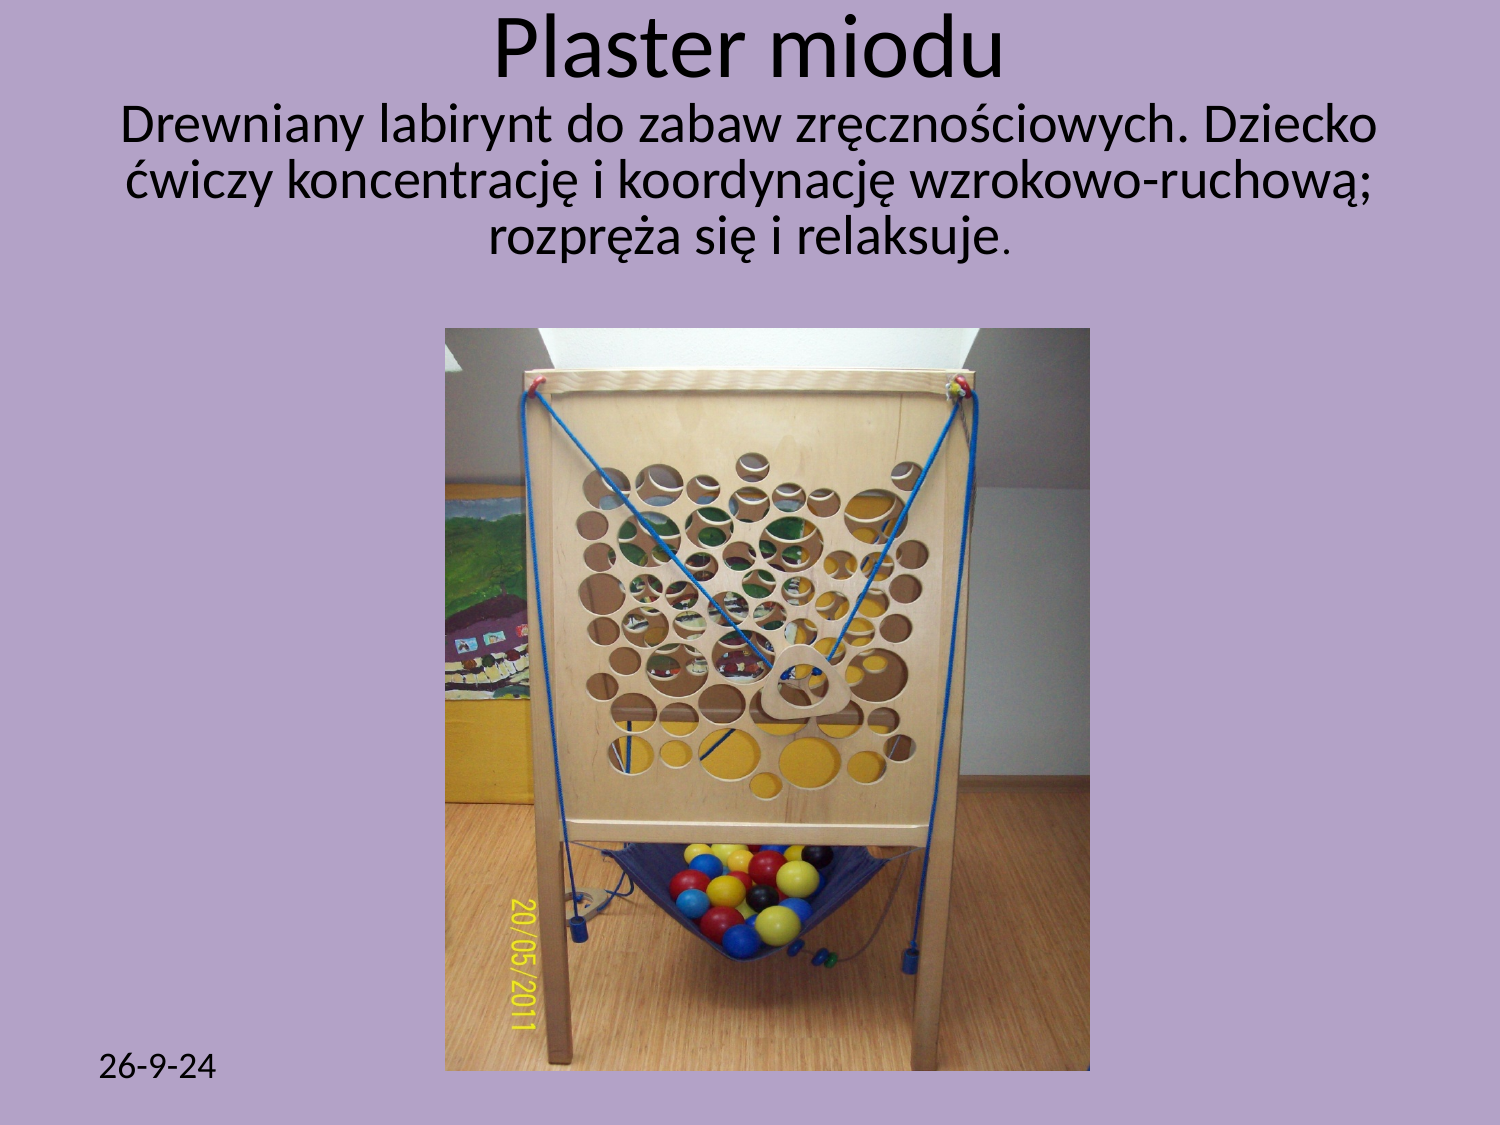

# Plaster miodu Drewniany labirynt do zabaw zręcznościowych. Dziecko ćwiczy koncentrację i koordynację wzrokowo-ruchową; rozpręża się i relaksuje.